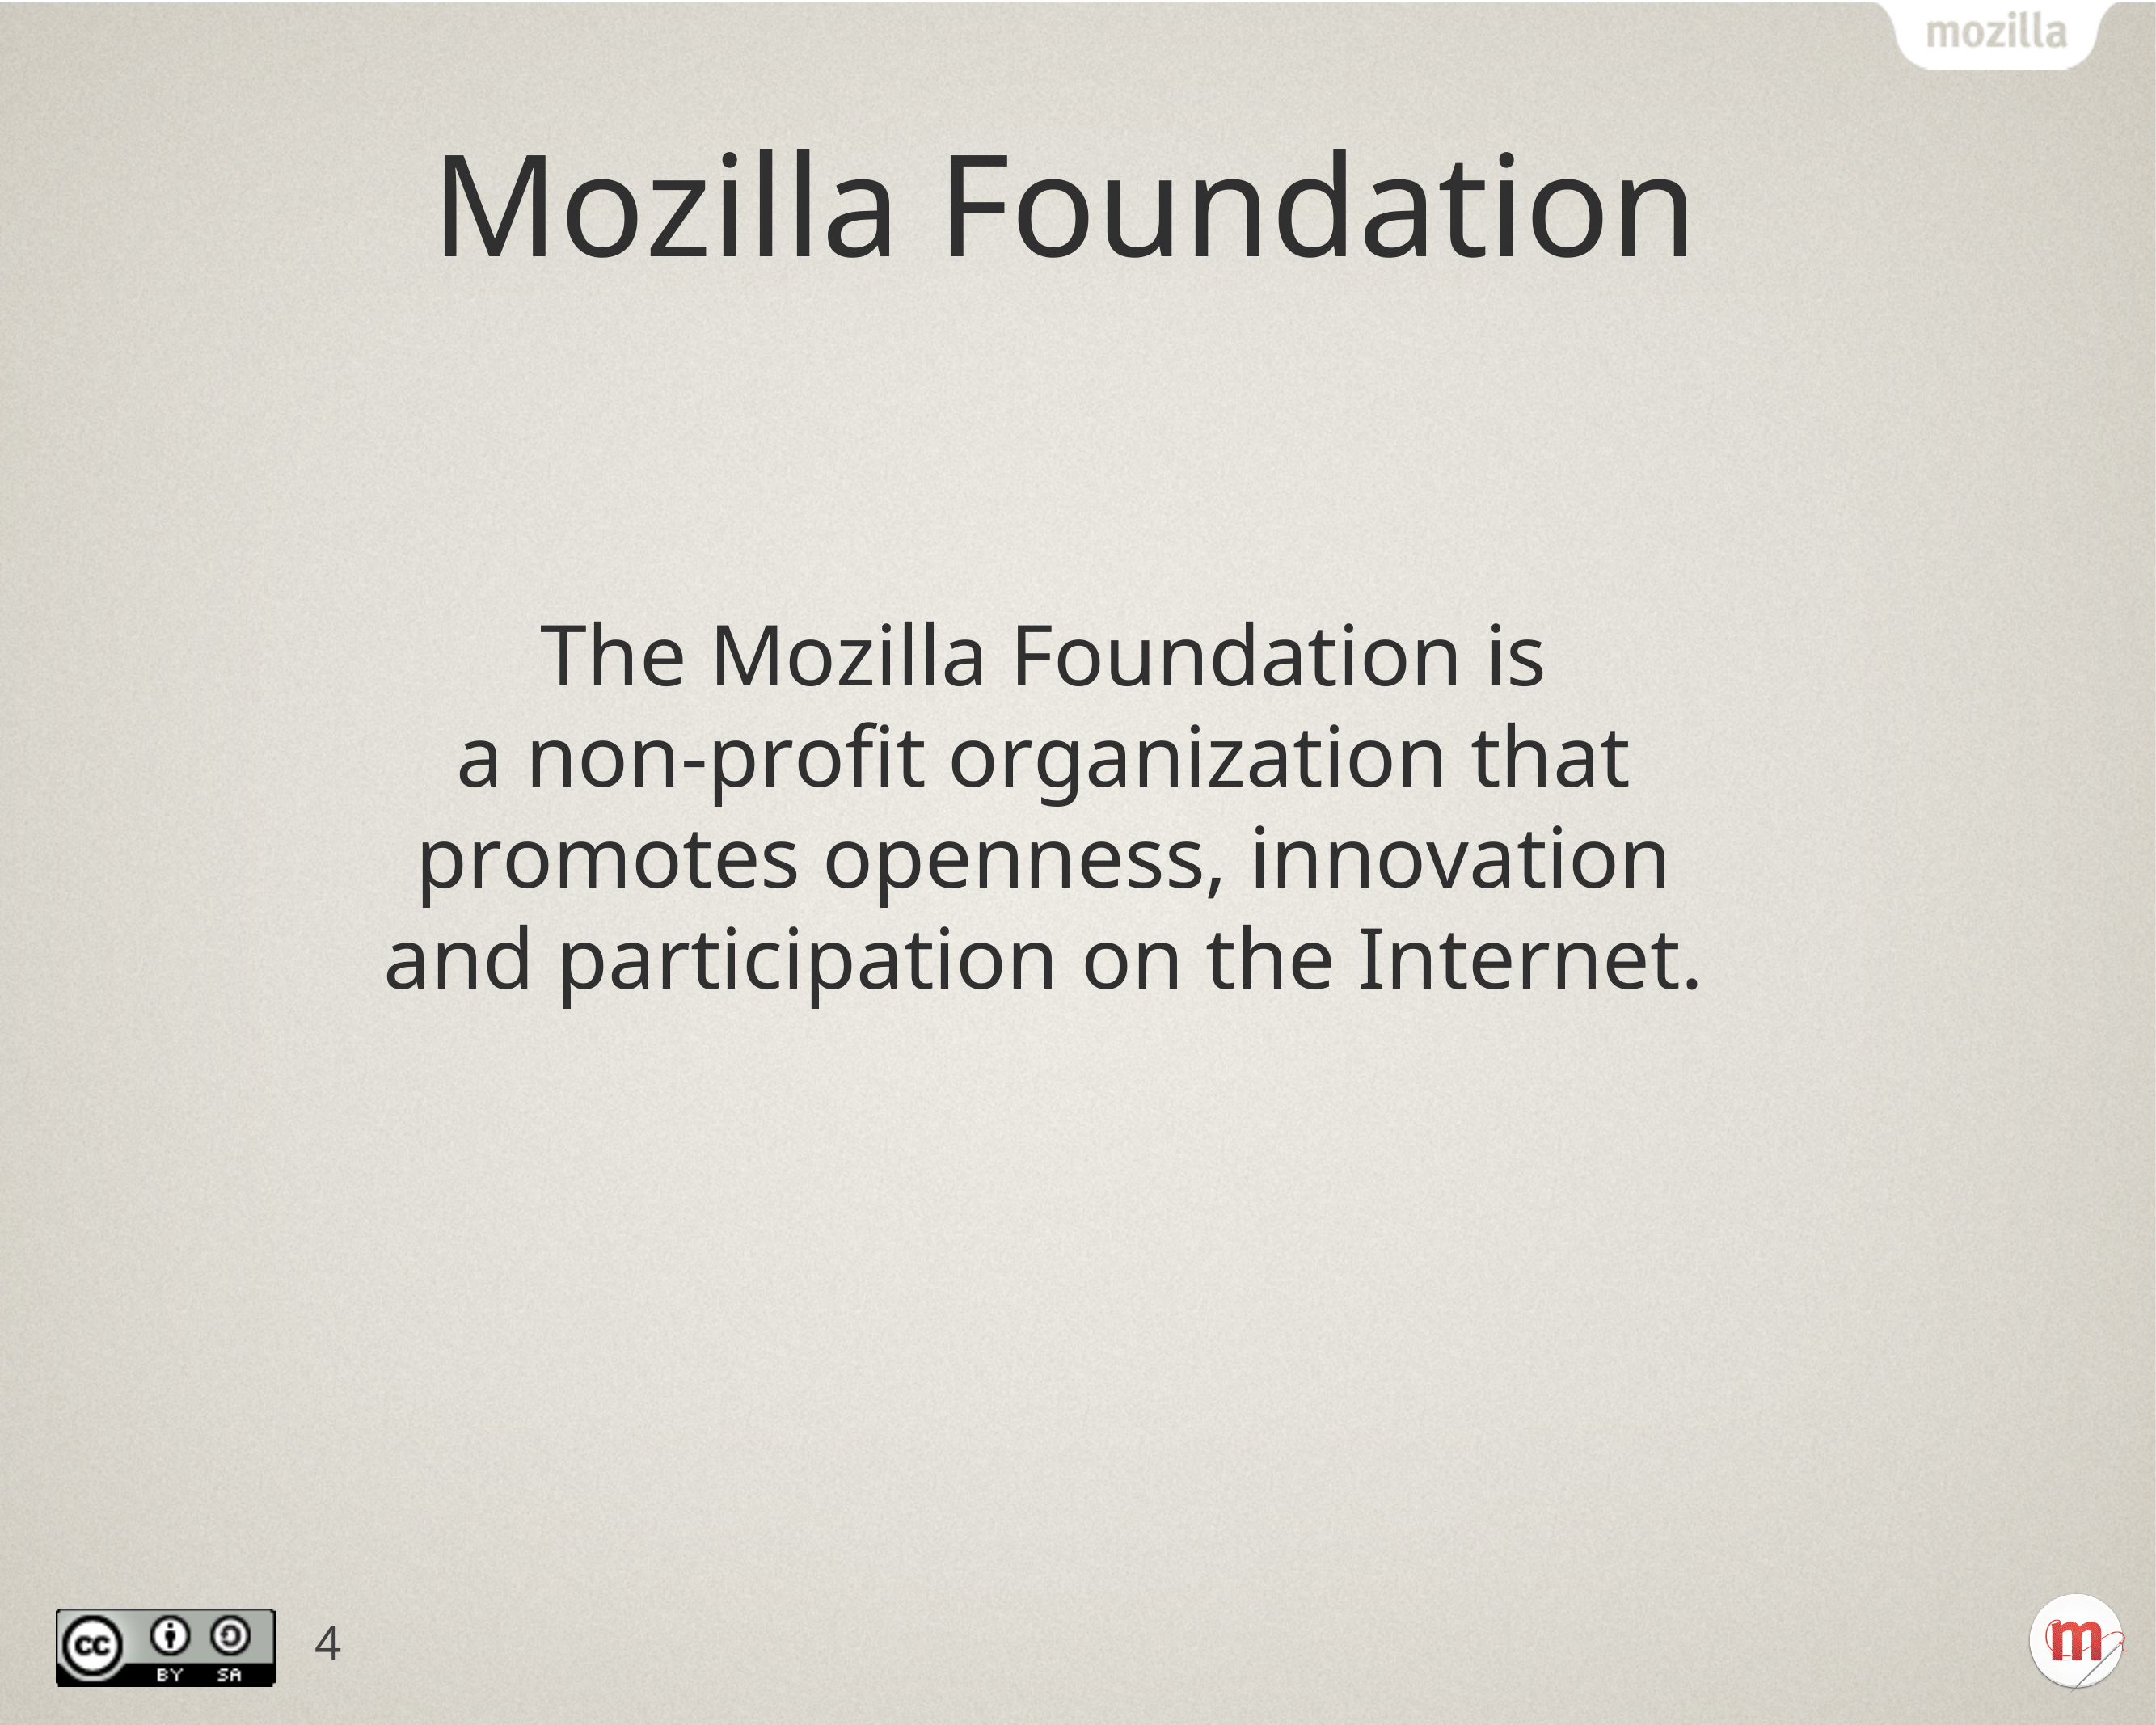

# Mozilla Foundation
The Mozilla Foundation is
a non-profit organization that
promotes openness, innovation
and participation on the Internet.
4